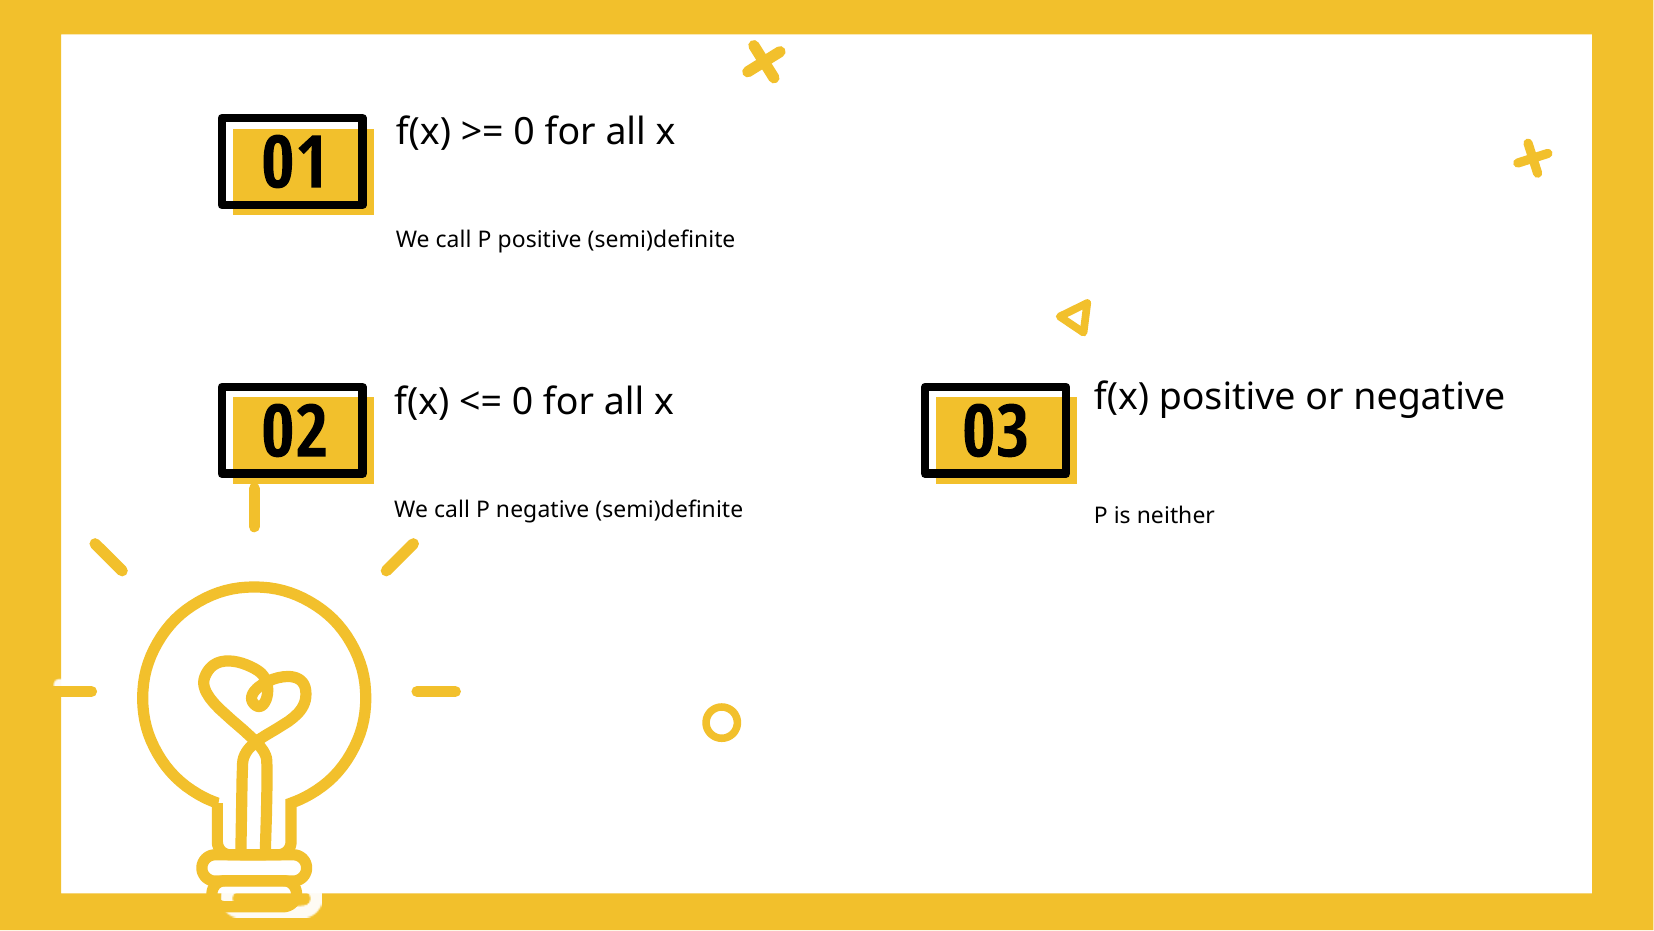

# f(x) >= 0 for all x
We call P positive (semi)definite
f(x) positive or negative
f(x) <= 0 for all x
We call P negative (semi)definite
P is neither
Sit
Lorem ipsum dolor sit amet, consectetur adipiscing elit. In mollis dictum volutpat. Donec bibendum magna vel risus consectetur, sit amet aliquet est ullamcorper. Praesent ullamcorper faucibus imperdiet.